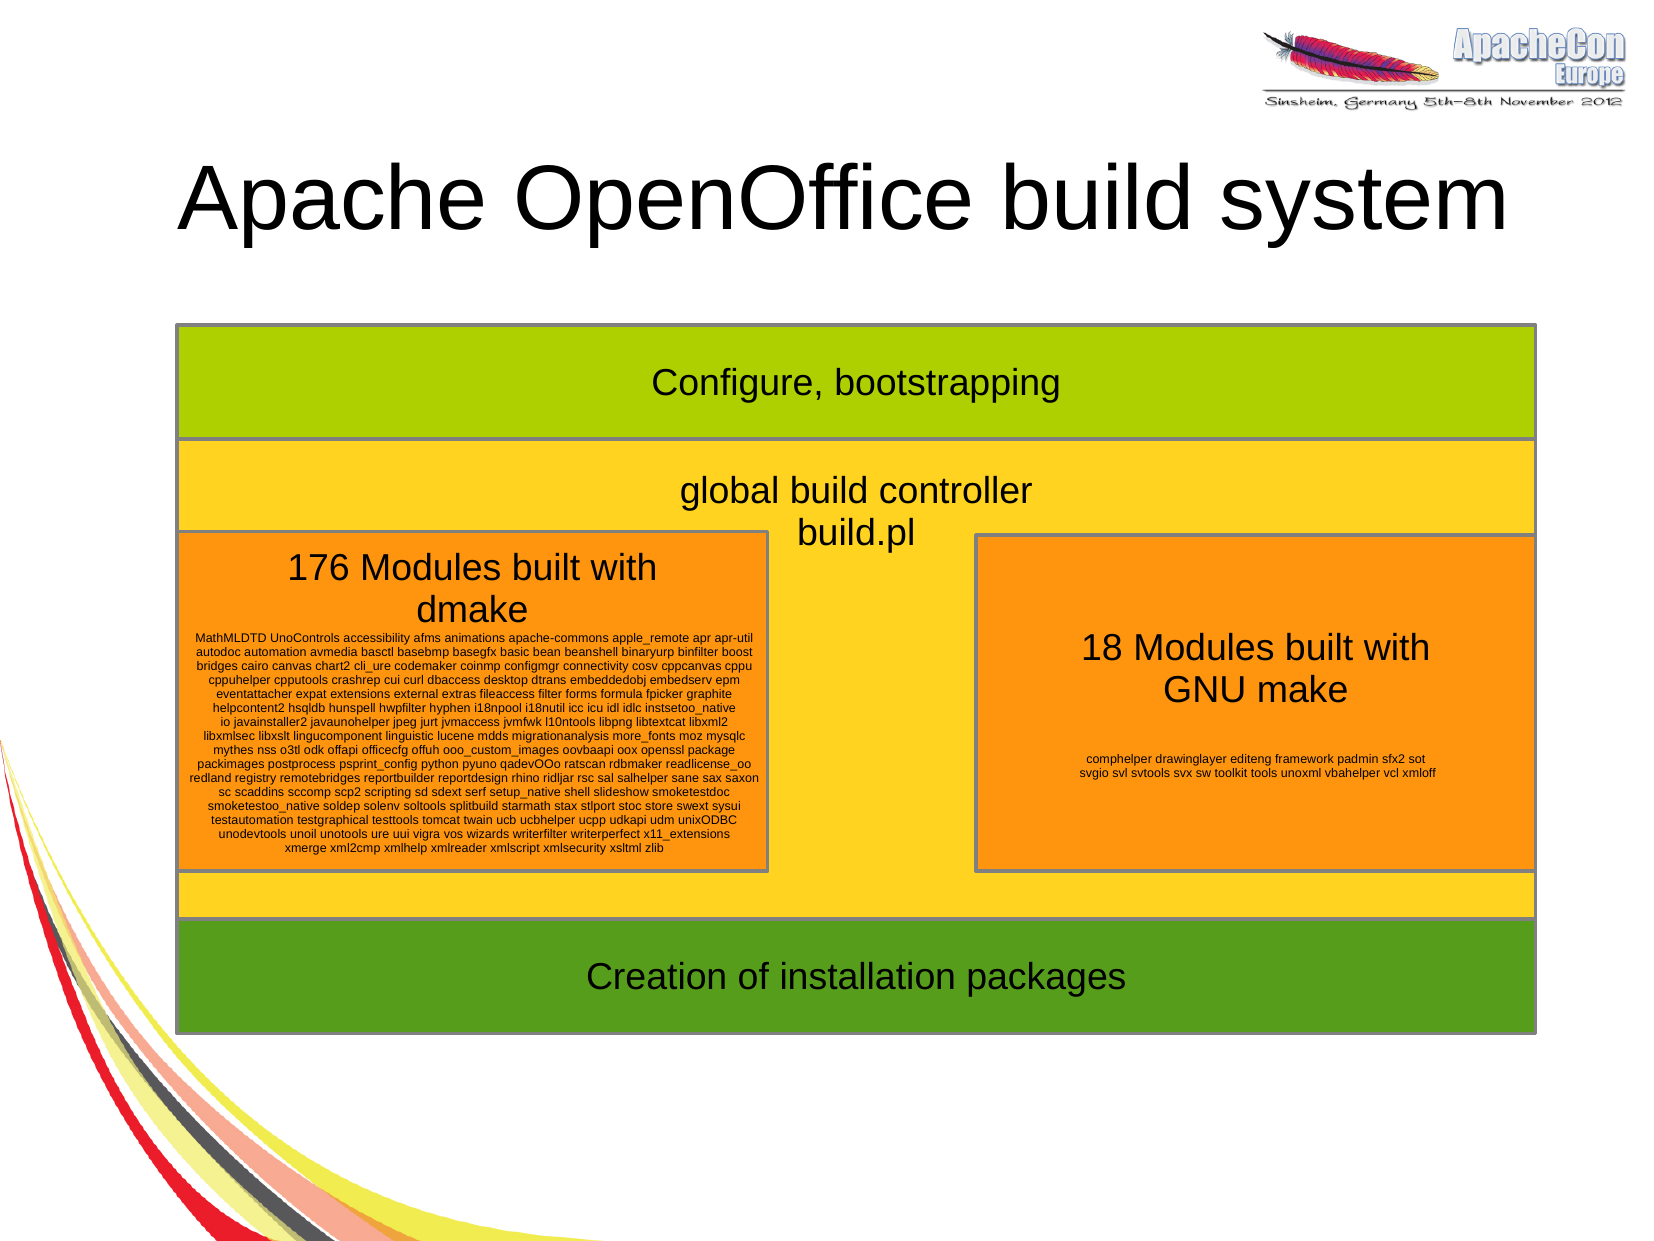

# Apache OpenOffice build system
Configure, bootstrapping
global build controller
build.pl
176 Modules built with
dmake
 MathMLDTD UnoControls accessibility afms animations apache-commons apple_remote apr apr-util
 autodoc automation avmedia basctl basebmp basegfx basic bean beanshell binaryurp binfilter boost
 bridges cairo canvas chart2 cli_ure codemaker coinmp configmgr connectivity cosv cppcanvas cppu
 cppuhelper cpputools crashrep cui curl dbaccess desktop dtrans embeddedobj embedserv epm
 eventattacher expat extensions external extras fileaccess filter forms formula fpicker graphite
 helpcontent2 hsqldb hunspell hwpfilter hyphen i18npool i18nutil icc icu idl idlc instsetoo_native
 io javainstaller2 javaunohelper jpeg jurt jvmaccess jvmfwk l10ntools libpng libtextcat libxml2
 libxmlsec libxslt lingucomponent linguistic lucene mdds migrationanalysis more_fonts moz mysqlc
 mythes nss o3tl odk offapi officecfg offuh ooo_custom_images oovbaapi oox openssl package
 packimages postprocess psprint_config python pyuno qadevOOo ratscan rdbmaker readlicense_oo
 redland registry remotebridges reportbuilder reportdesign rhino ridljar rsc sal salhelper sane sax saxon
 sc scaddins sccomp scp2 scripting sd sdext serf setup_native shell slideshow smoketestdoc
 smoketestoo_native soldep solenv soltools splitbuild starmath stax stlport stoc store swext sysui
 testautomation testgraphical testtools tomcat twain ucb ucbhelper ucpp udkapi udm unixODBC
 unodevtools unoil unotools ure uui vigra vos wizards writerfilter writerperfect x11_extensions
 xmerge xml2cmp xmlhelp xmlreader xmlscript xmlsecurity xsltml zlib
18 Modules built with
GNU make
comphelper drawinglayer editeng framework padmin sfx2 sot
 svgio svl svtools svx sw toolkit tools unoxml vbahelper vcl xmloff
Creation of installation packages